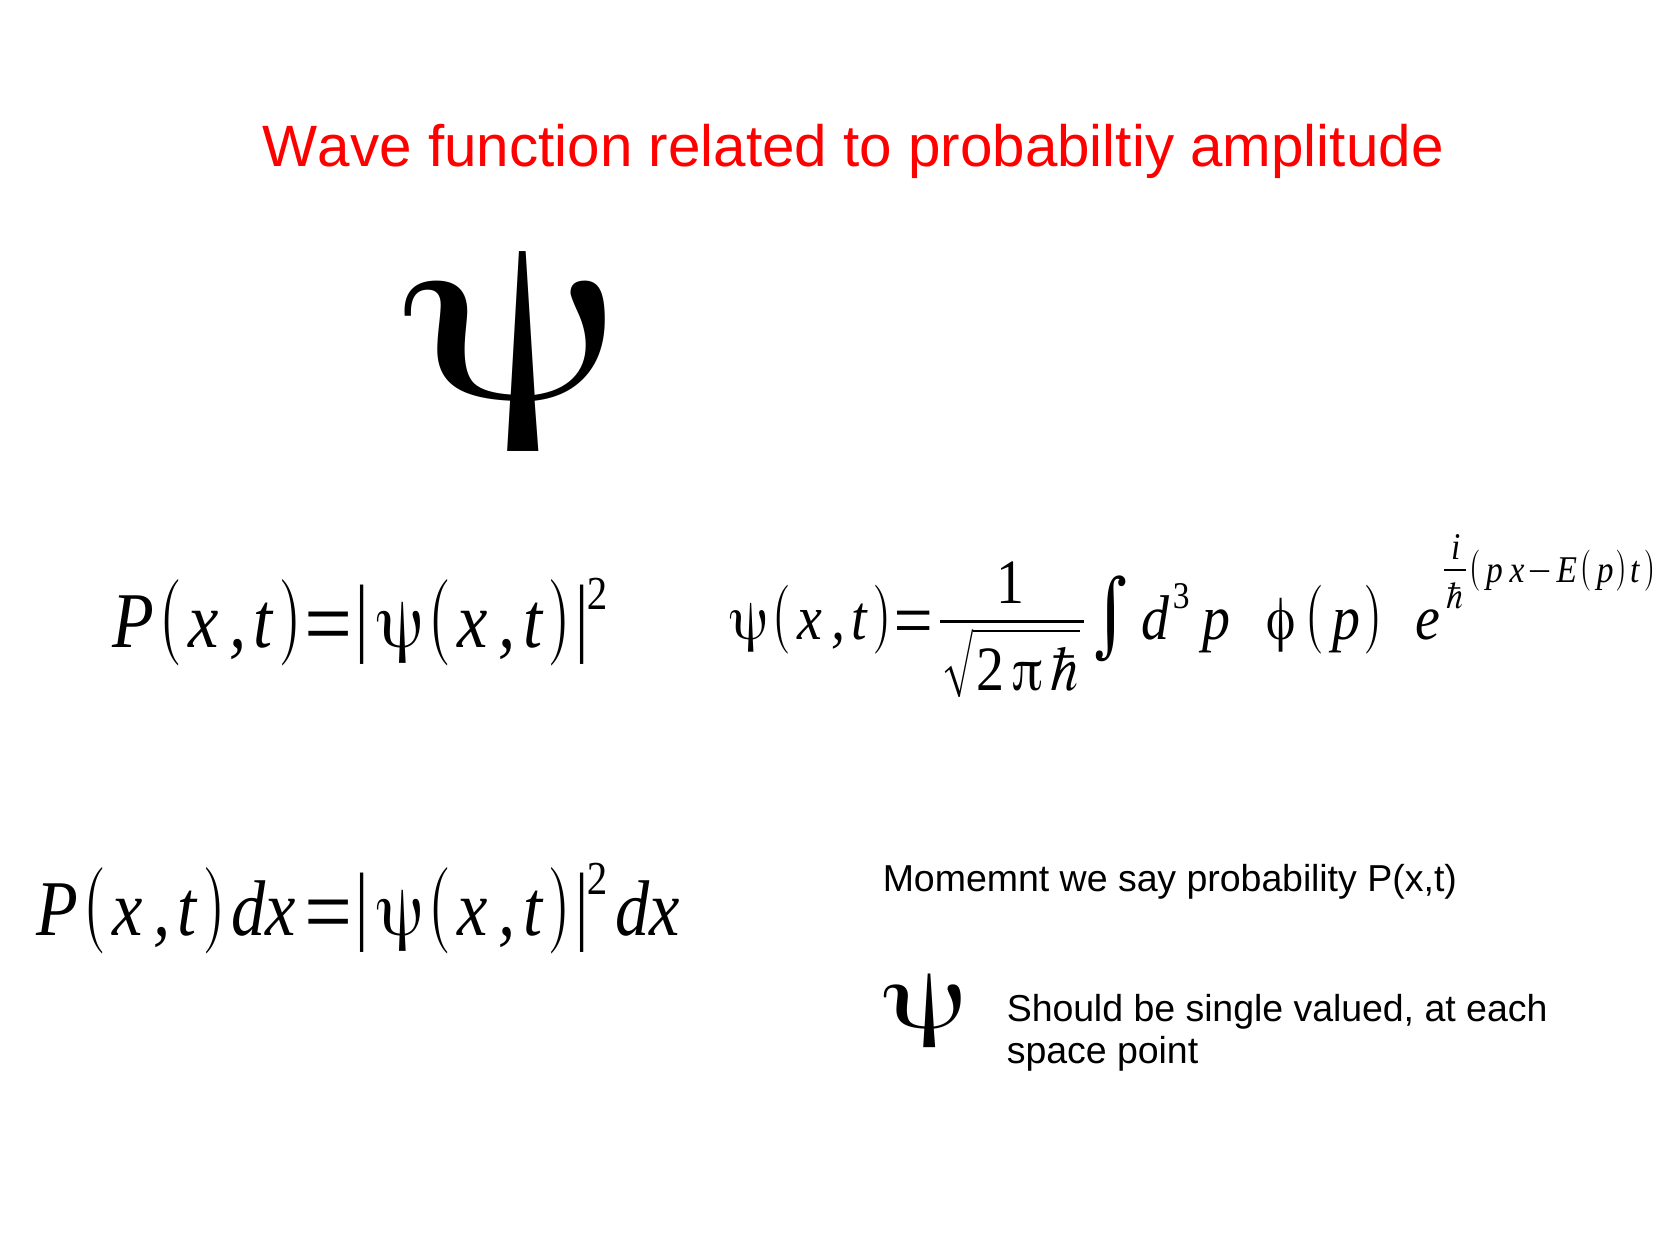

Wave function related to probabiltiy amplitude
Momemnt we say probability P(x,t)
Should be single valued, at each
space point